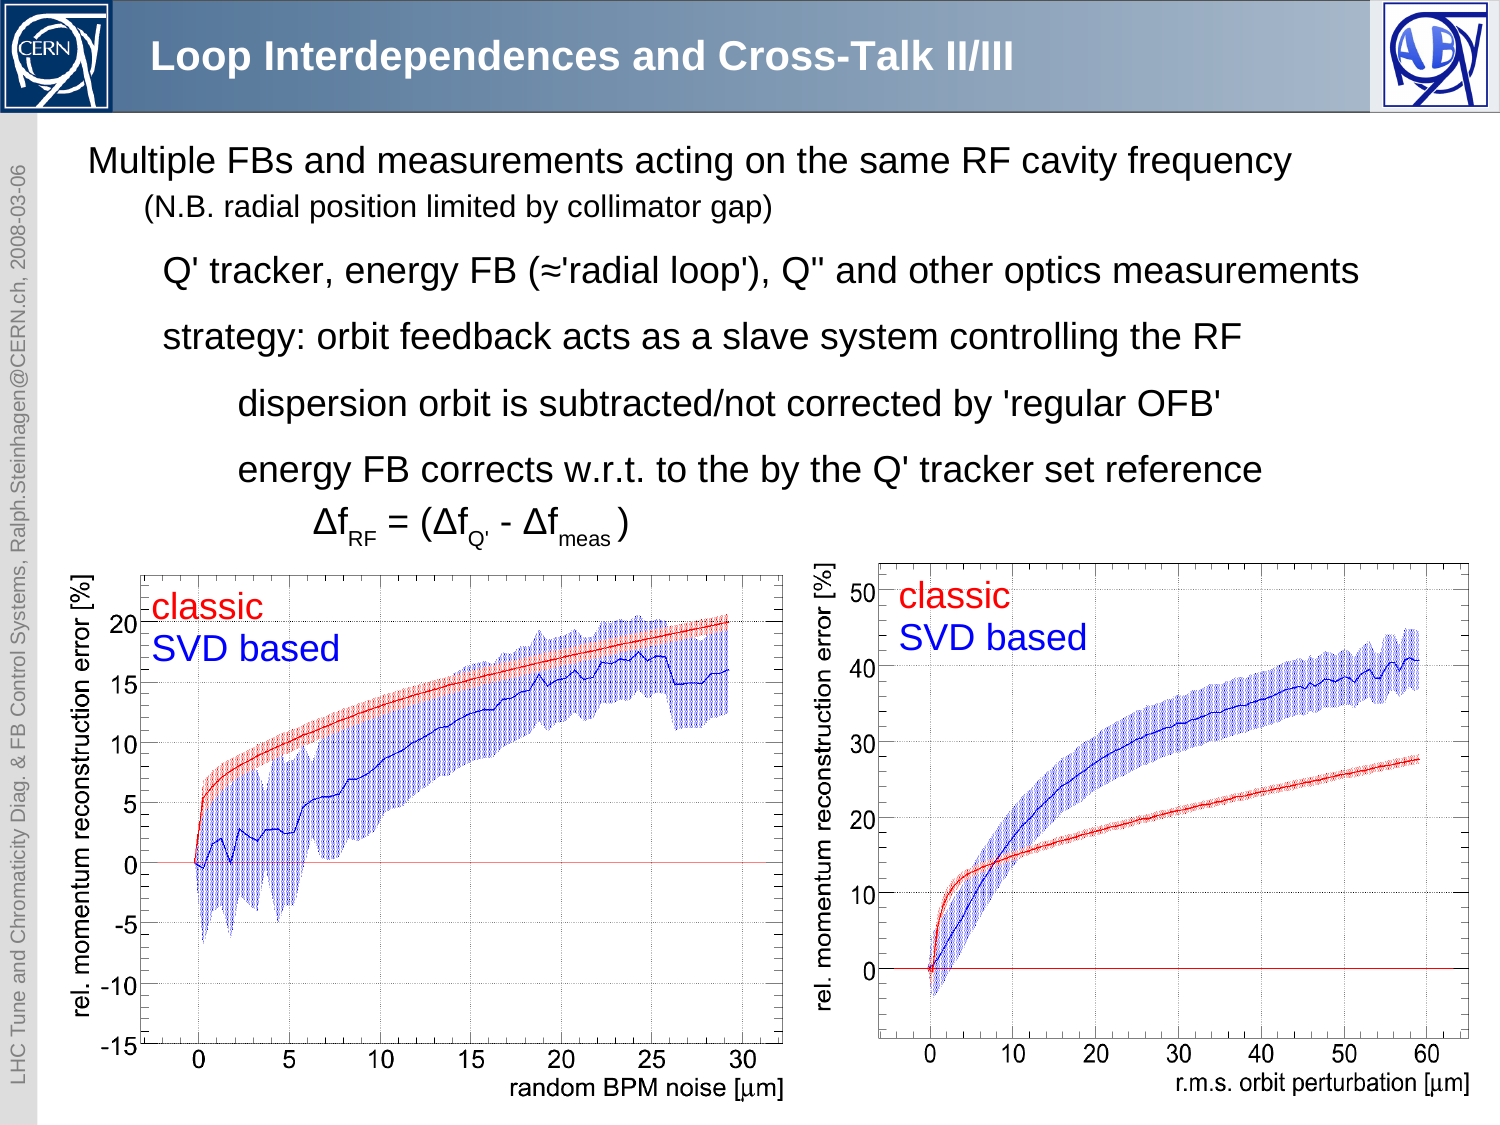

# Loop Interdependences and Cross-Talk II/III
Multiple FBs and measurements acting on the same RF cavity frequency 	(N.B. radial position limited by collimator gap)
Q' tracker, energy FB (≈'radial loop'), Q'' and other optics measurements
strategy: orbit feedback acts as a slave system controlling the RF
dispersion orbit is subtracted/not corrected by 'regular OFB'
energy FB corrects w.r.t. to the by the Q' tracker set reference
ΔfRF = (ΔfQ' - Δfmeas )
classic
SVD based
classic
SVD based